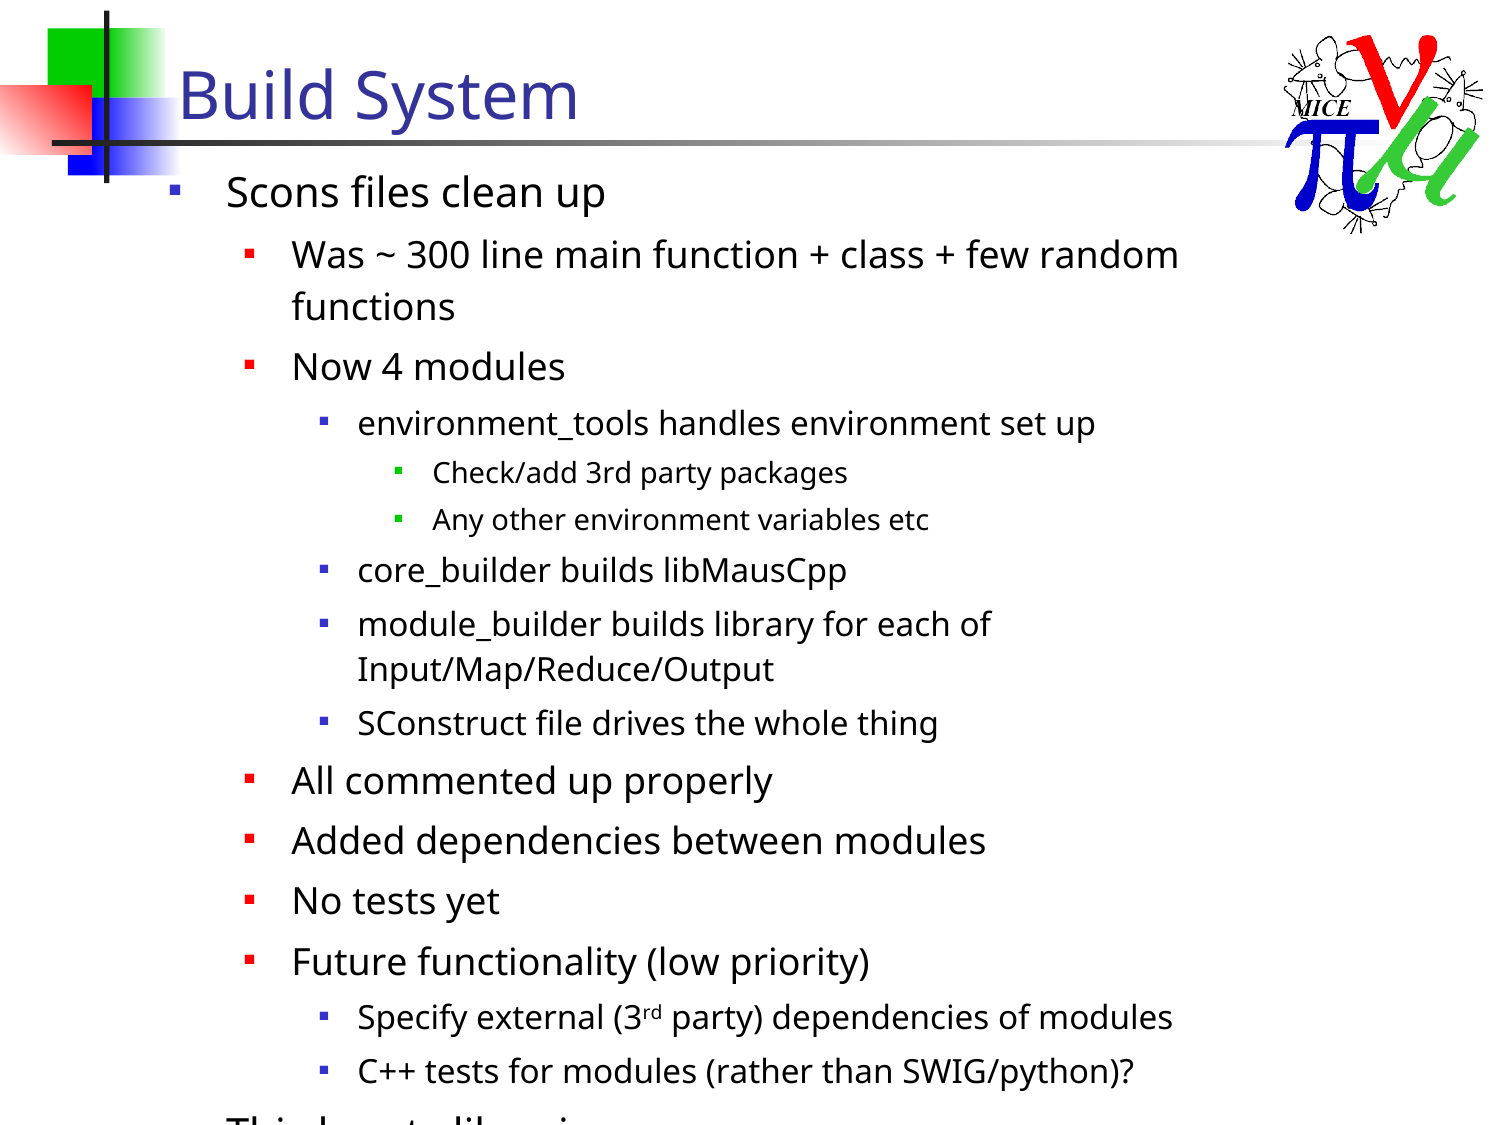

# Build System
Scons files clean up
Was ~ 300 line main function + class + few random functions
Now 4 modules
environment_tools handles environment set up
Check/add 3rd party packages
Any other environment variables etc
core_builder builds libMausCpp
module_builder builds library for each of Input/Map/Reduce/Output
SConstruct file drives the whole thing
All commented up properly
Added dependencies between modules
No tests yet
Future functionality (low priority)
Specify external (3rd party) dependencies of modules
C++ tests for modules (rather than SWIG/python)?
Third party libraries
Support for shared third_party library (Dobbs)
Explicitly we only support SL/CENTOS
Other distros are supported on a “best effort” basis